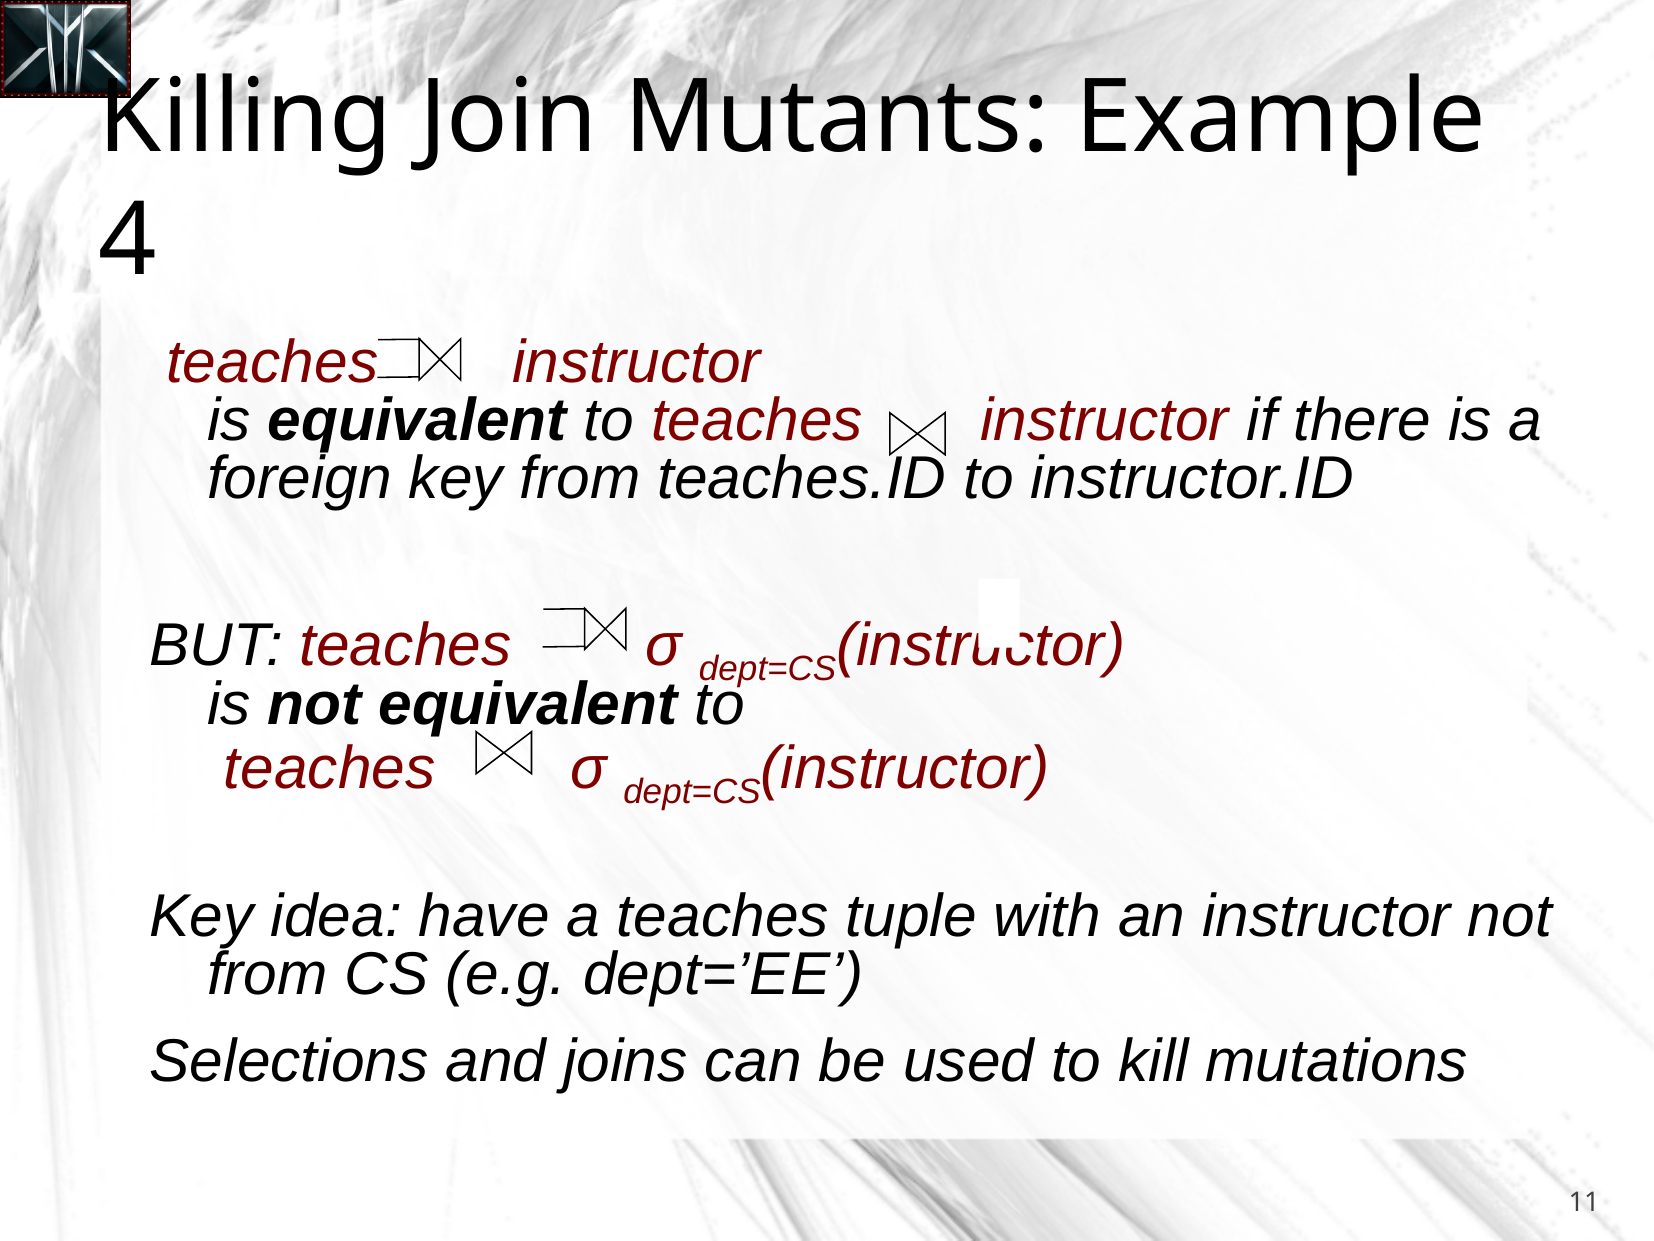

Killing Join Mutants: Example 4
# teaches instructor is equivalent to teaches instructor if there is a foreign key from teaches.ID to instructor.ID
BUT: teaches σ dept=CS(instructor)
is not equivalent to
 teaches σ dept=CS(instructor)
Key idea: have a teaches tuple with an instructor not from CS (e.g. dept=’EE’)
Selections and joins can be used to kill mutations